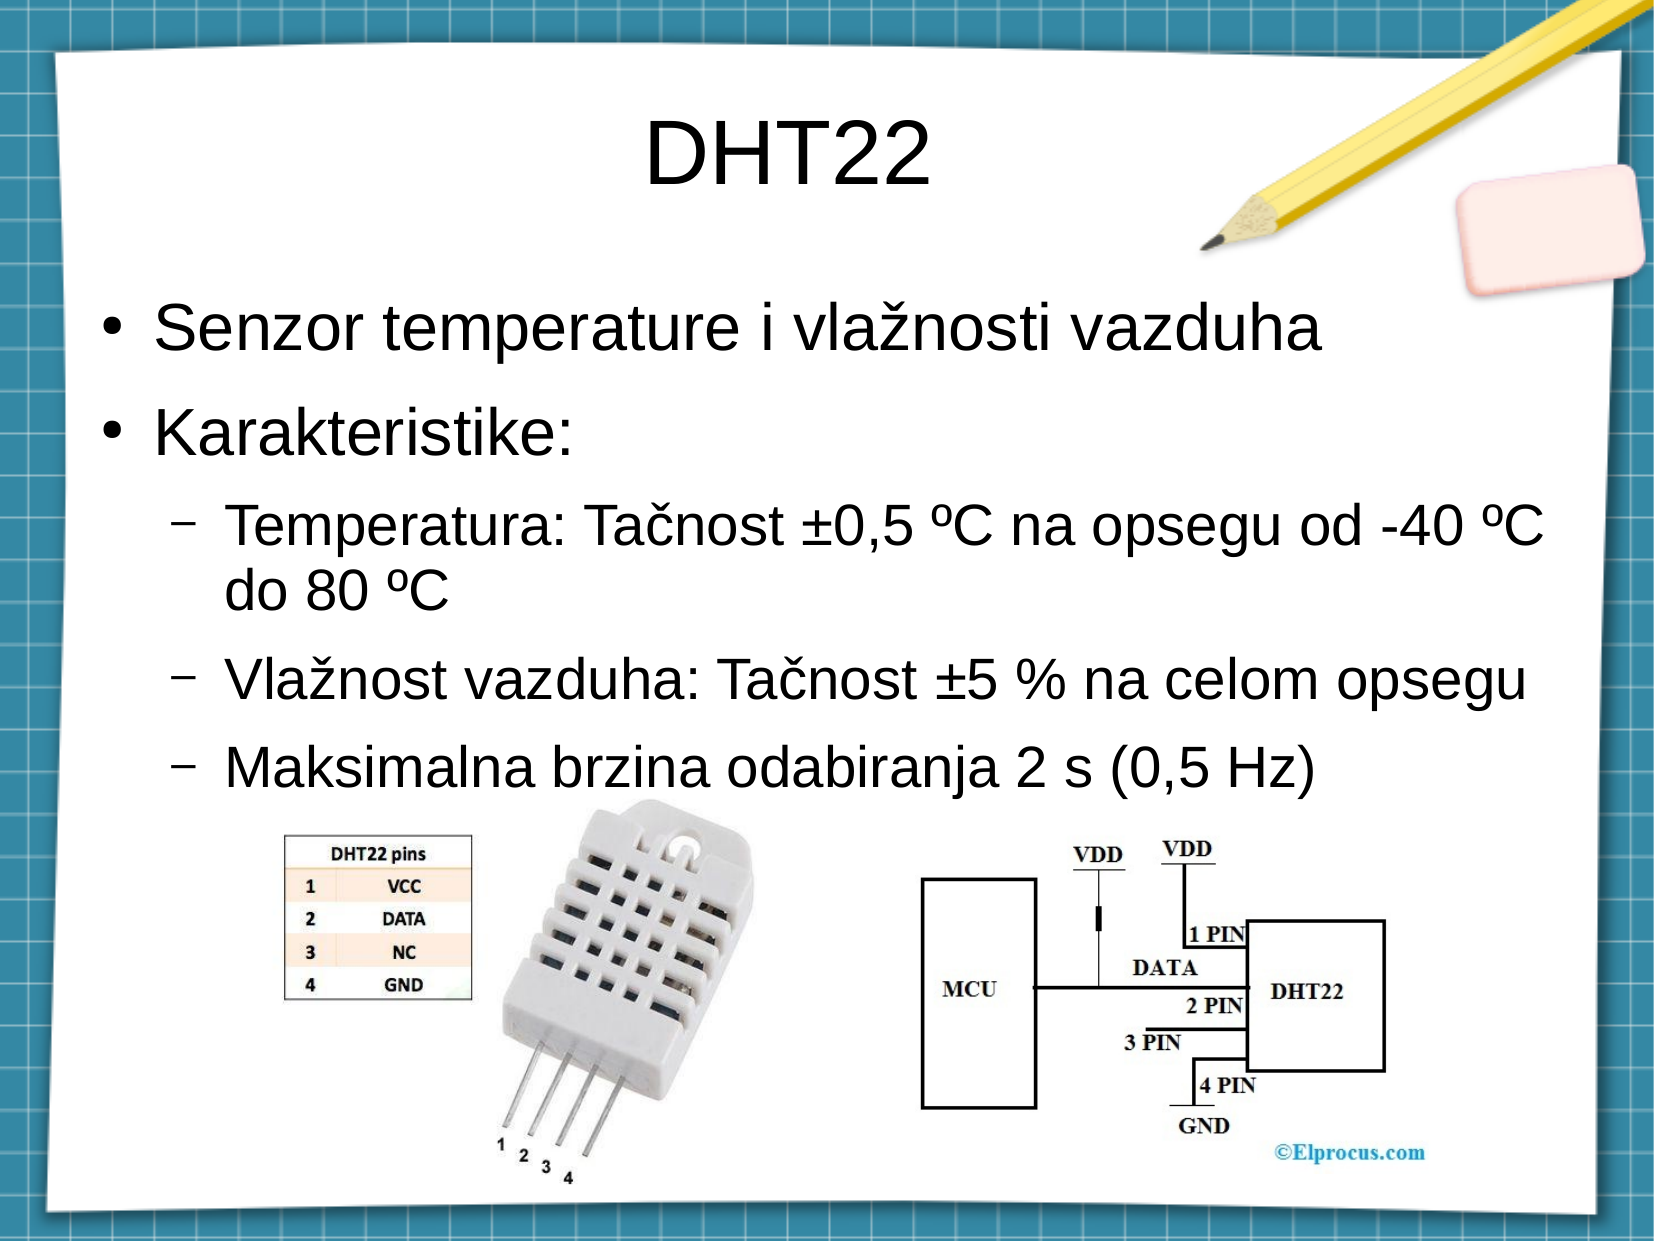

# DHT22
Senzor temperature i vlažnosti vazduha
Karakteristike:
Temperatura: Tačnost ±0,5 ºC na opsegu od -40 ºC do 80 ºC
Vlažnost vazduha: Tačnost ±5 % na celom opsegu
Maksimalna brzina odabiranja 2 s (0,5 Hz)